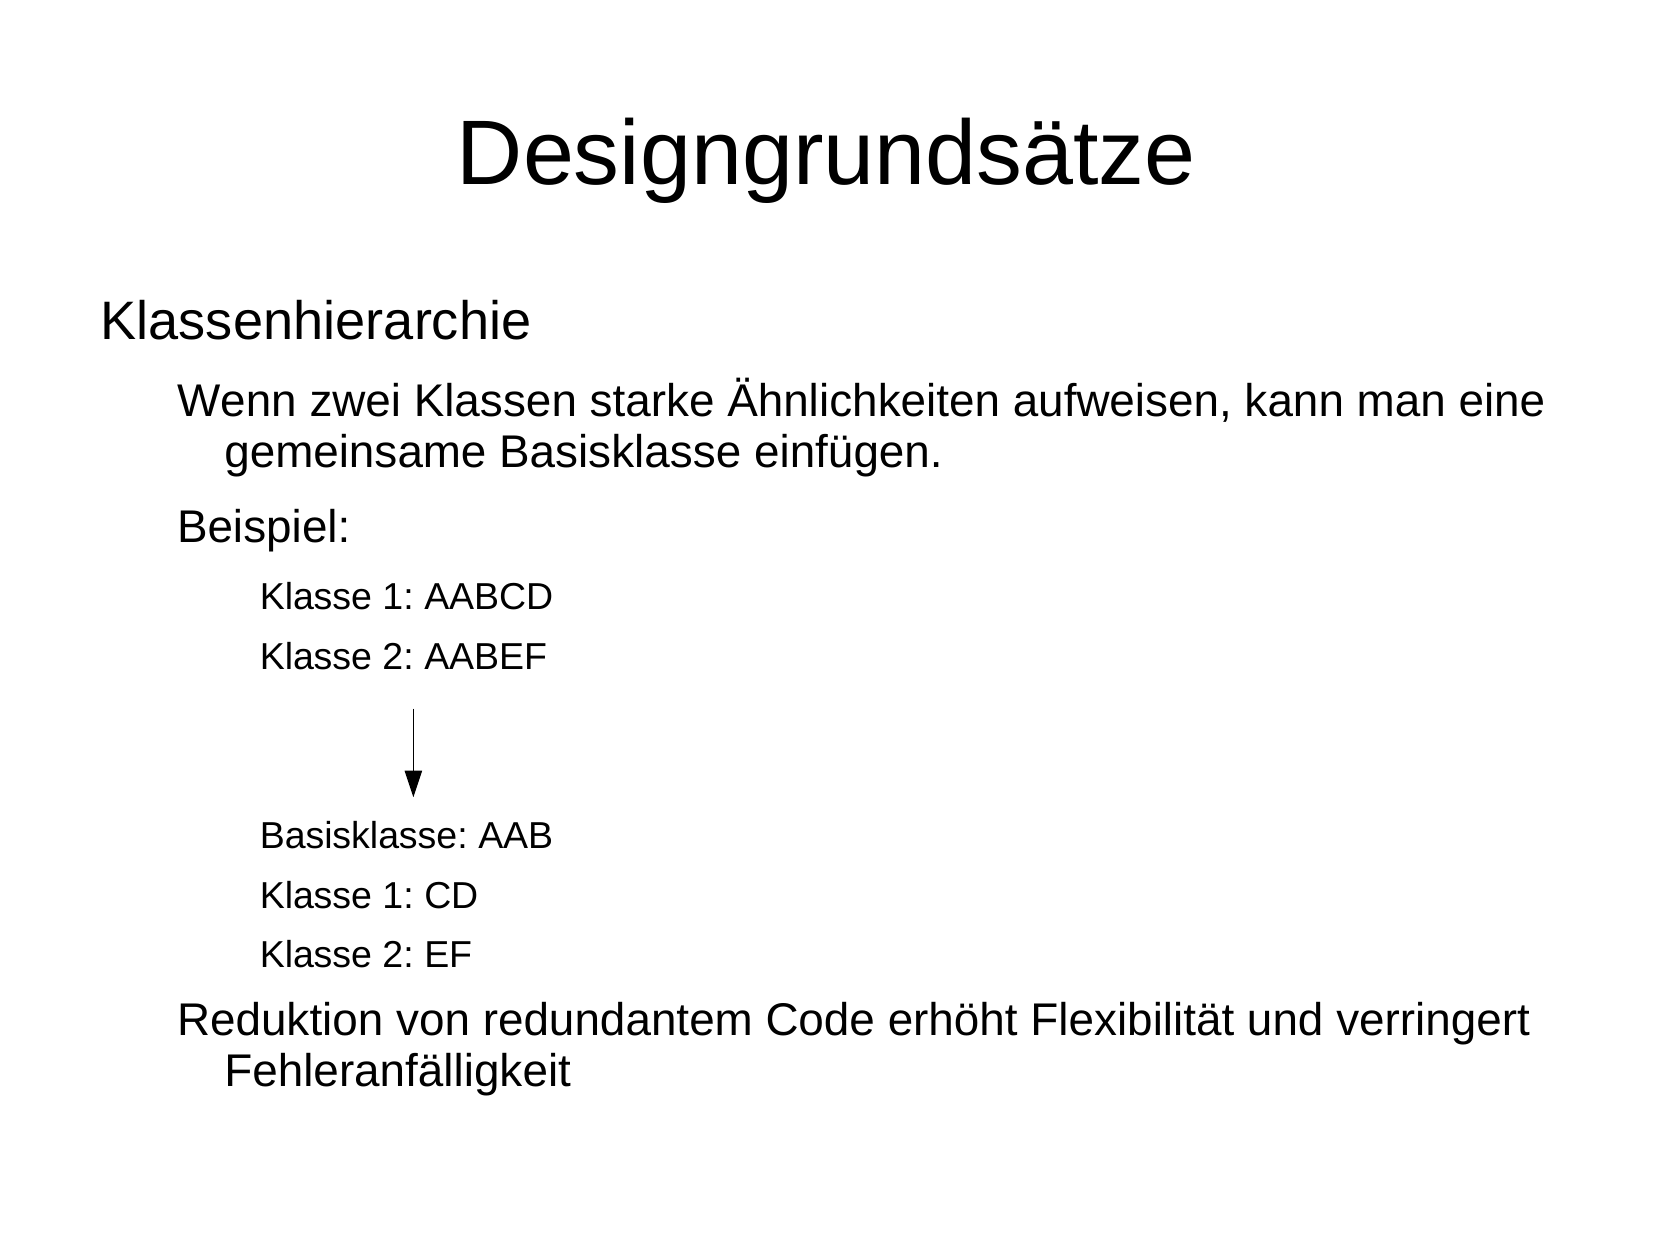

# Designgrundsätze
Klassenhierarchie
Wenn zwei Klassen starke Ähnlichkeiten aufweisen, kann man eine gemeinsame Basisklasse einfügen.
Beispiel:
Klasse 1: AABCD
Klasse 2: AABEF
Basisklasse: AAB
Klasse 1: CD
Klasse 2: EF
Reduktion von redundantem Code erhöht Flexibilität und verringert Fehleranfälligkeit